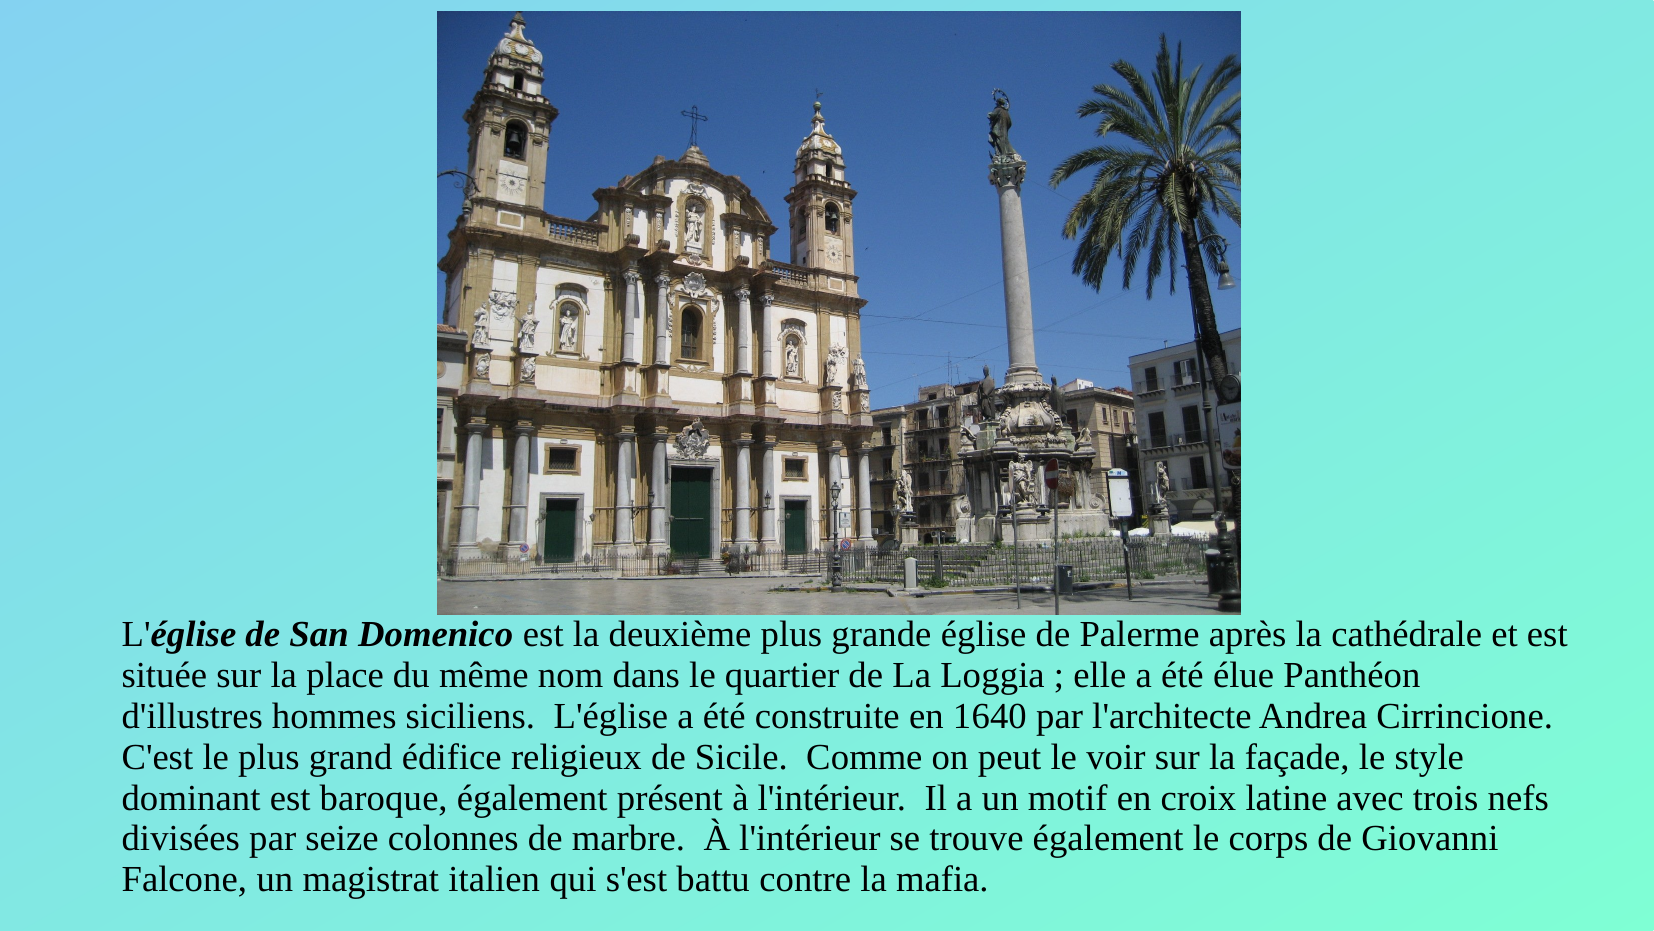

# L'église de San Domenico est la deuxième plus grande église de Palerme après la cathédrale et est située sur la place du même nom dans le quartier de La Loggia ; elle a été élue Panthéon d'illustres hommes siciliens. L'église a été construite en 1640 par l'architecte Andrea Cirrincione. C'est le plus grand édifice religieux de Sicile. Comme on peut le voir sur la façade, le style dominant est baroque, également présent à l'intérieur. Il a un motif en croix latine avec trois nefs divisées par seize colonnes de marbre. À l'intérieur se trouve également le corps de Giovanni Falcone, un magistrat italien qui s'est battu contre la mafia.